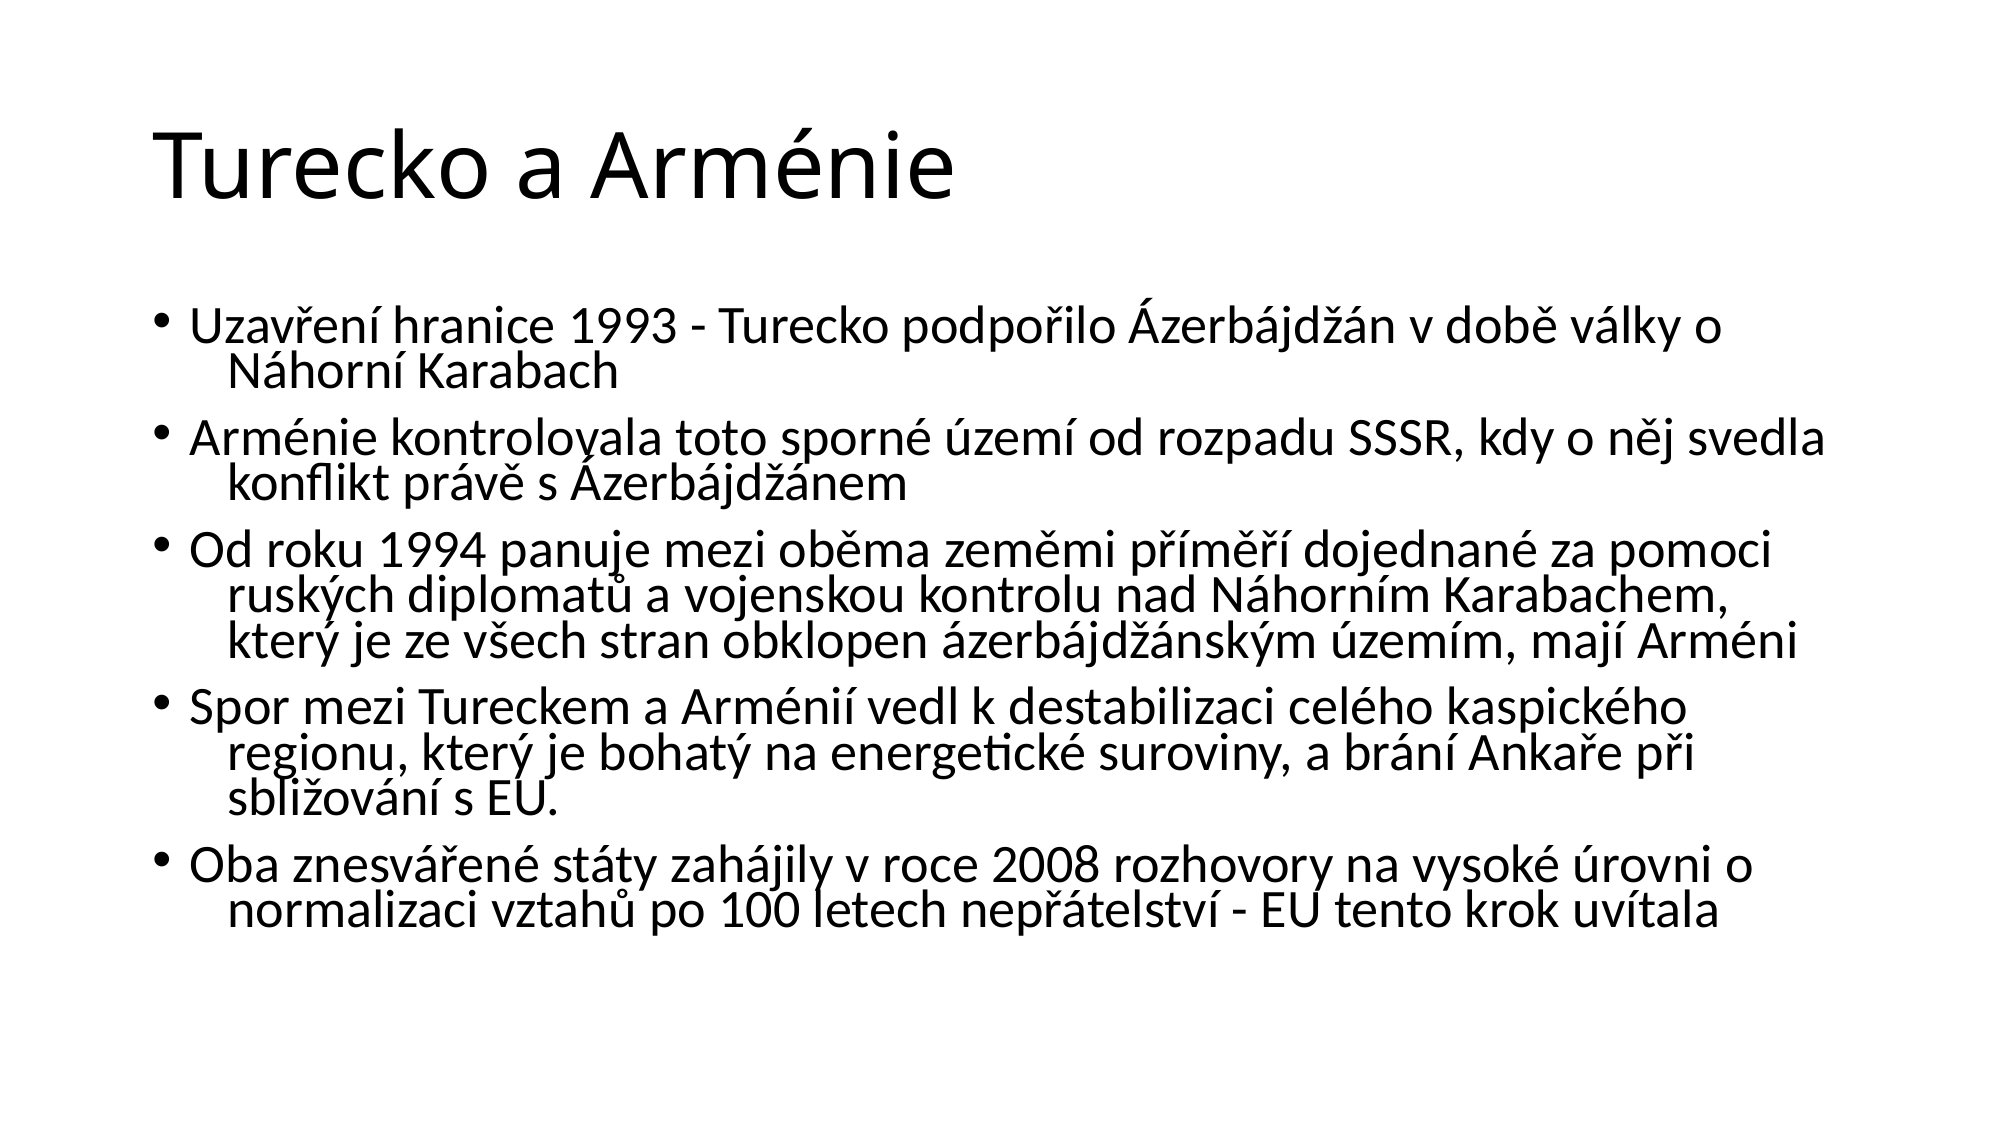

# Turecko a Arménie
Uzavření hranice 1993 - Turecko podpořilo Ázerbájdžán v době války o Náhorní Karabach
Arménie kontrolovala toto sporné území od rozpadu SSSR, kdy o něj svedla konflikt právě s Ázerbájdžánem
Od roku 1994 panuje mezi oběma zeměmi příměří dojednané za pomoci ruských diplomatů a vojenskou kontrolu nad Náhorním Karabachem, který je ze všech stran obklopen ázerbájdžánským územím, mají Arméni
Spor mezi Tureckem a Arménií vedl k destabilizaci celého kaspického regionu, který je bohatý na energetické suroviny, a brání Ankaře při sbližování s EU.
Oba znesvářené státy zahájily v roce 2008 rozhovory na vysoké úrovni o normalizaci vztahů po 100 letech nepřátelství - EU tento krok uvítala